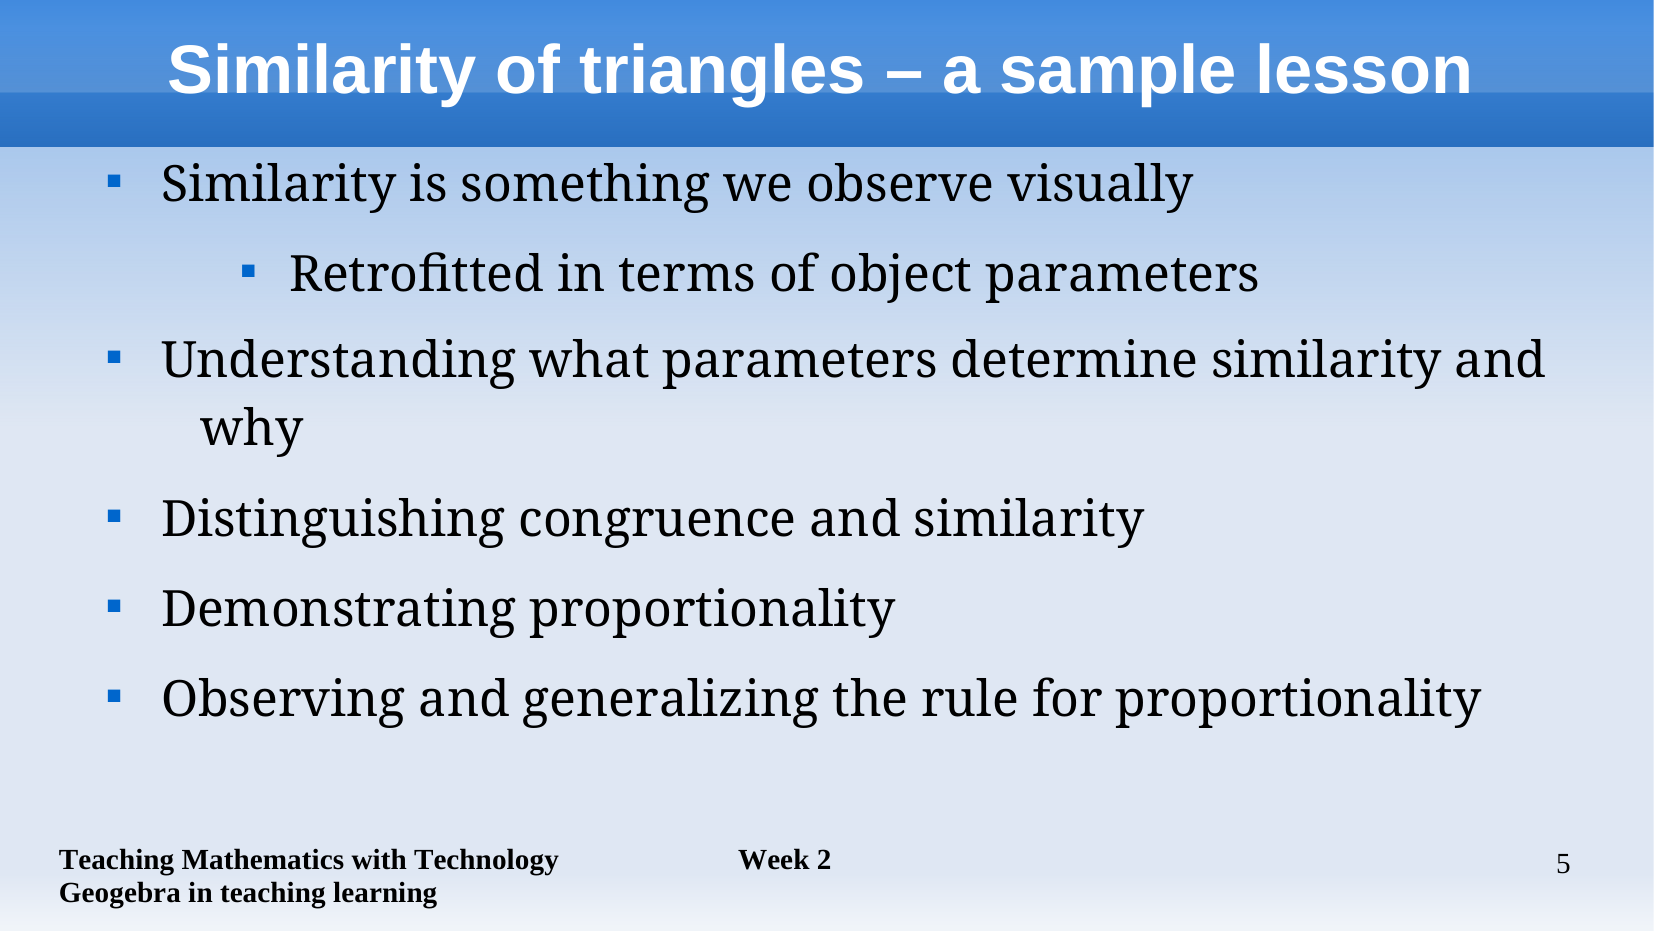

# Similarity of triangles – a sample lesson
Similarity is something we observe visually
Retrofitted in terms of object parameters
Understanding what parameters determine similarity and why
Distinguishing congruence and similarity
Demonstrating proportionality
Observing and generalizing the rule for proportionality
5